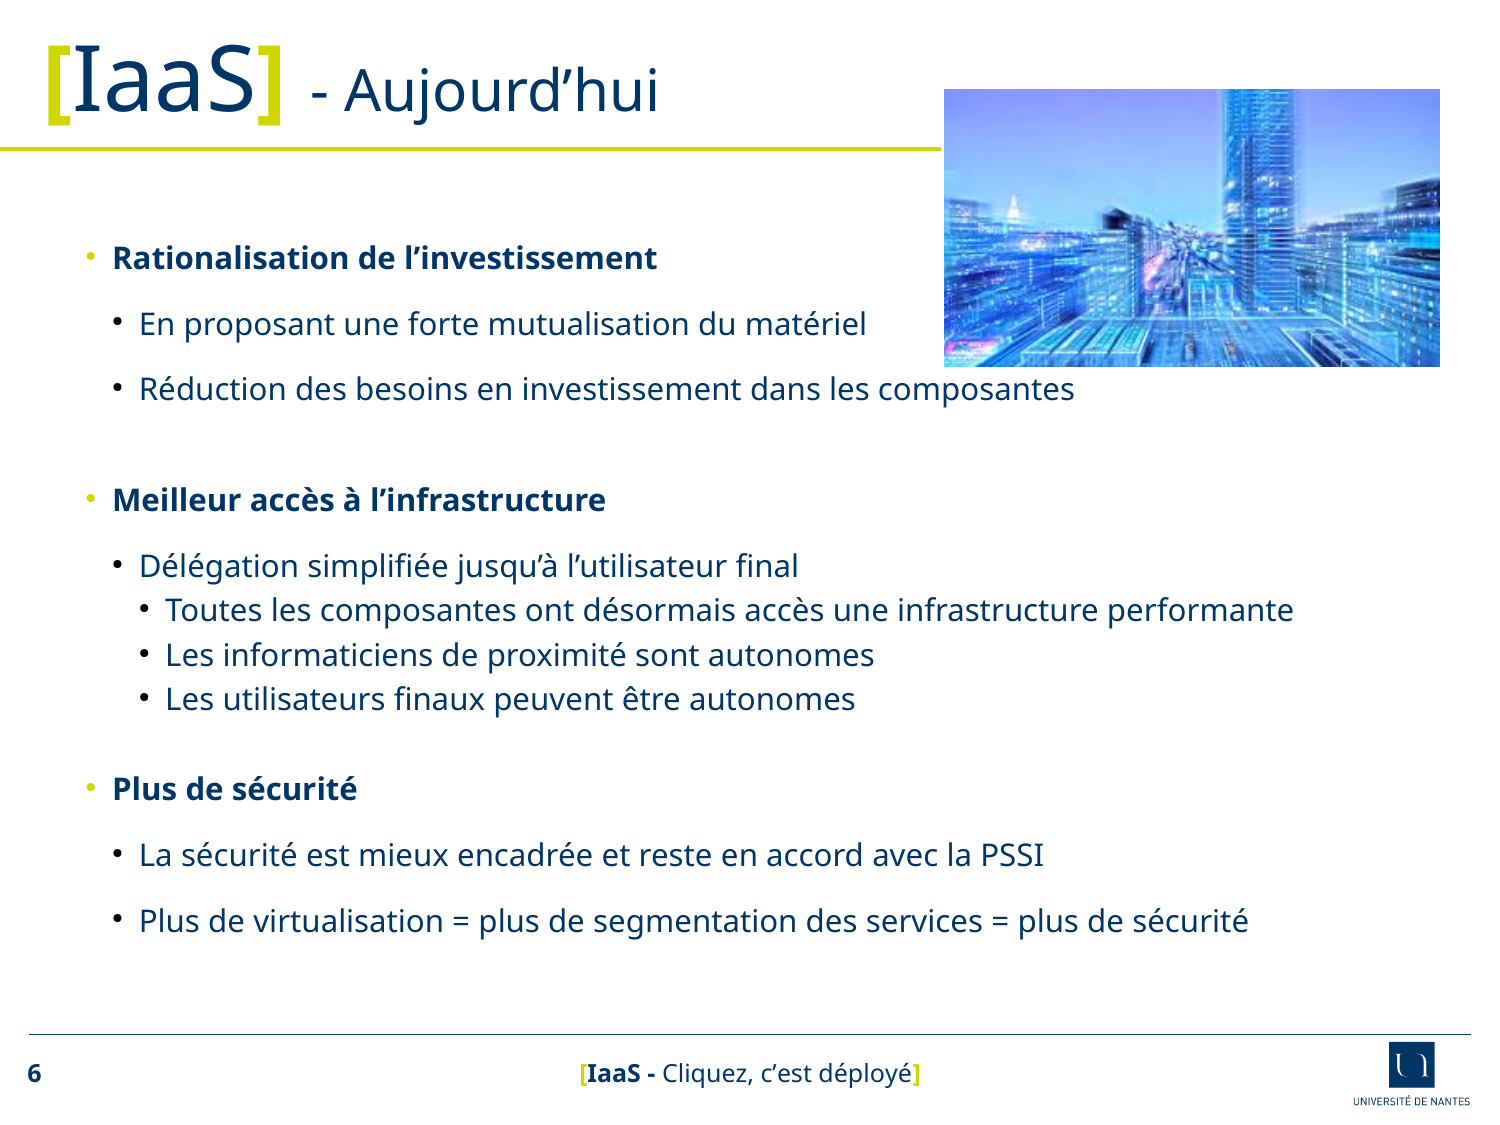

# [IaaS] - Aujourd’hui
Rationalisation de l’investissement
En proposant une forte mutualisation du matériel
Réduction des besoins en investissement dans les composantes
Meilleur accès à l’infrastructure
Délégation simplifiée jusqu’à l’utilisateur final
Toutes les composantes ont désormais accès une infrastructure performante
Les informaticiens de proximité sont autonomes
Les utilisateurs finaux peuvent être autonomes
Plus de sécurité
La sécurité est mieux encadrée et reste en accord avec la PSSI
Plus de virtualisation = plus de segmentation des services = plus de sécurité
[IaaS - Cliquez, c’est déployé]